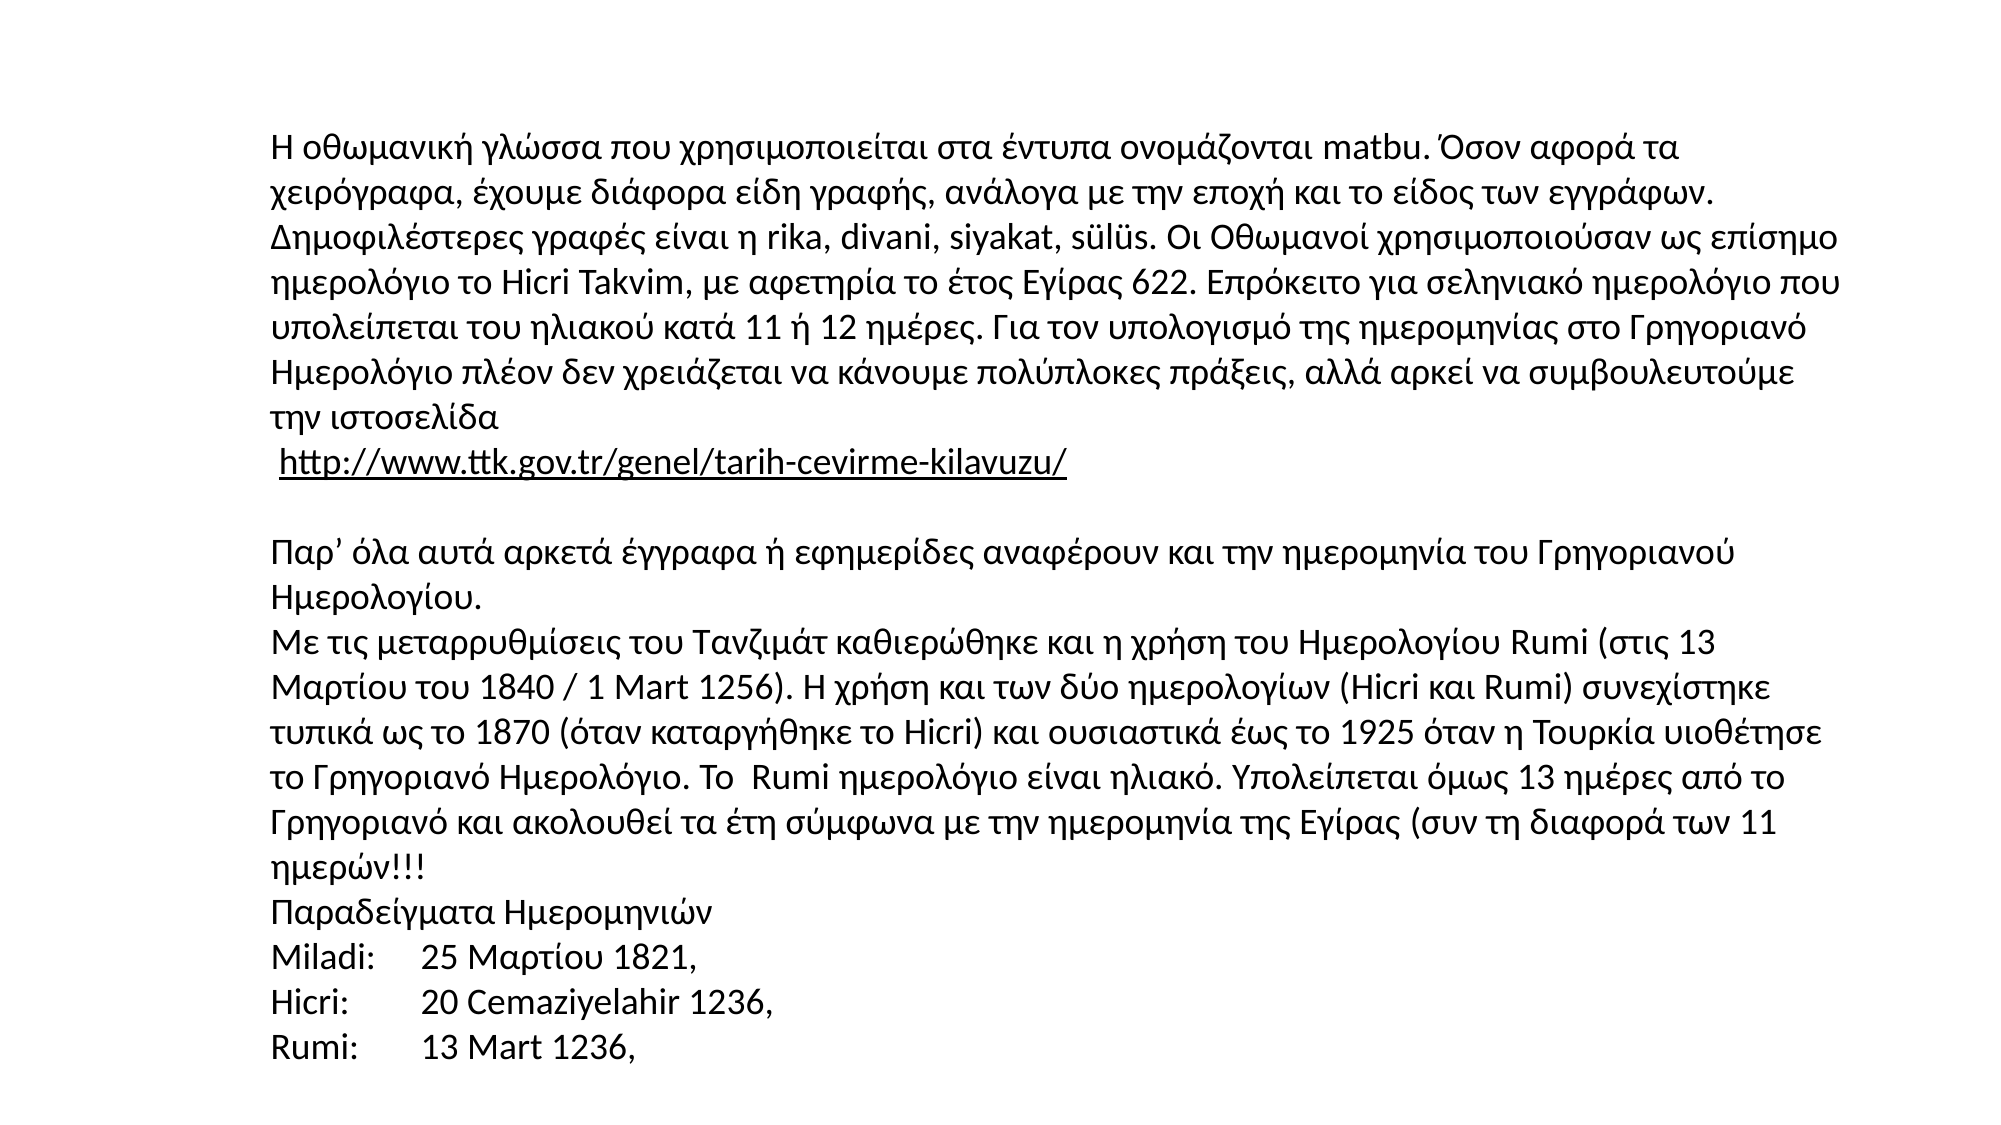

Η οθωμανική γλώσσα που χρησιμοποιείται στα έντυπα ονομάζονται matbu. Όσον αφορά τα χειρόγραφα, έχουμε διάφορα είδη γραφής, ανάλογα με την εποχή και το είδος των εγγράφων. Δημοφιλέστερες γραφές είναι η rika, divani, siyakat, sülüs. Οι Οθωμανοί χρησιμοποιούσαν ως επίσημο ημερολόγιο το Hicri Takvim, με αφετηρία το έτος Εγίρας 622. Επρόκειτο για σεληνιακό ημερολόγιο που υπολείπεται του ηλιακού κατά 11 ή 12 ημέρες. Για τον υπολογισμό της ημερομηνίας στο Γρηγοριανό Ημερολόγιο πλέον δεν χρειάζεται να κάνουμε πολύπλοκες πράξεις, αλλά αρκεί να συμβουλευτούμε την ιστοσελίδα
 http://www.ttk.gov.tr/genel/tarih-cevirme-kilavuzu/
Παρ’ όλα αυτά αρκετά έγγραφα ή εφημερίδες αναφέρουν και την ημερομηνία του Γρηγοριανού Ημερολογίου.
Με τις μεταρρυθμίσεις του Τανζιμάτ καθιερώθηκε και η χρήση του Ημερολογίου Rumi (στις 13 Μαρτίου του 1840 / 1 Mart 1256). H χρήση και των δύο ημερολογίων (Hicri και Rumi) συνεχίστηκε τυπικά ως το 1870 (όταν καταργήθηκε το Hicri) και ουσιαστικά έως το 1925 όταν η Τουρκία υιοθέτησε το Γρηγοριανό Ημερολόγιο. Το Rumi ημερολόγιο είναι ηλιακό. Υπολείπεται όμως 13 ημέρες από το Γρηγοριανό και ακολουθεί τα έτη σύμφωνα με την ημερομηνία της Εγίρας (συν τη διαφορά των 11 ημερών!!!
Παραδείγματα Ημερομηνιών
Miladi: 	25 Μαρτίου 1821,
Hicri: 	20 Cemaziyelahir 1236,
Rumi: 	13 Mart 1236,